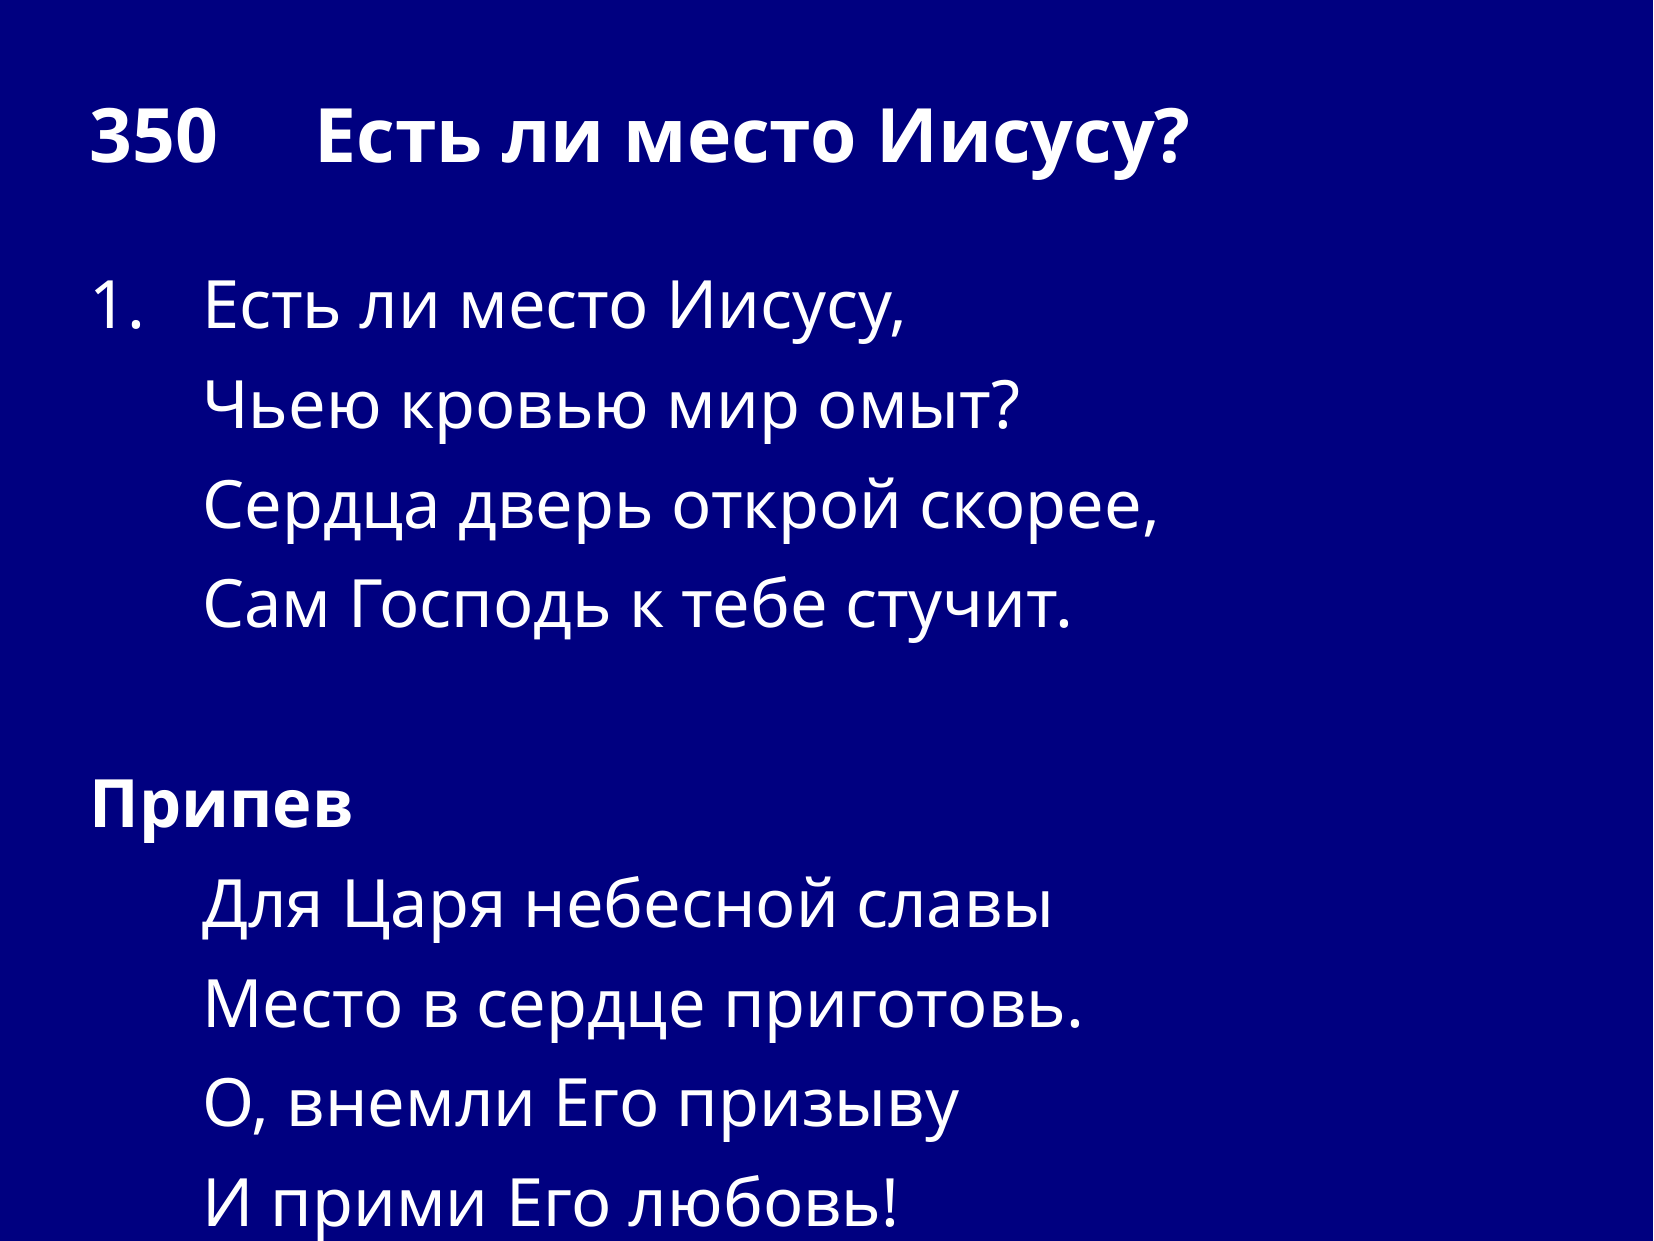

350	Есть ли место Иисусу?
1.	Есть ли место Иисусу,
	Чьею кровью мир омыт?
	Сердца дверь открой скорее,
	Сам Господь к тебе стучит.
Припев
	Для Царя небесной славы
	Место в сердце приготовь.
	О, внемли Его призыву
	И прими Его любовь!